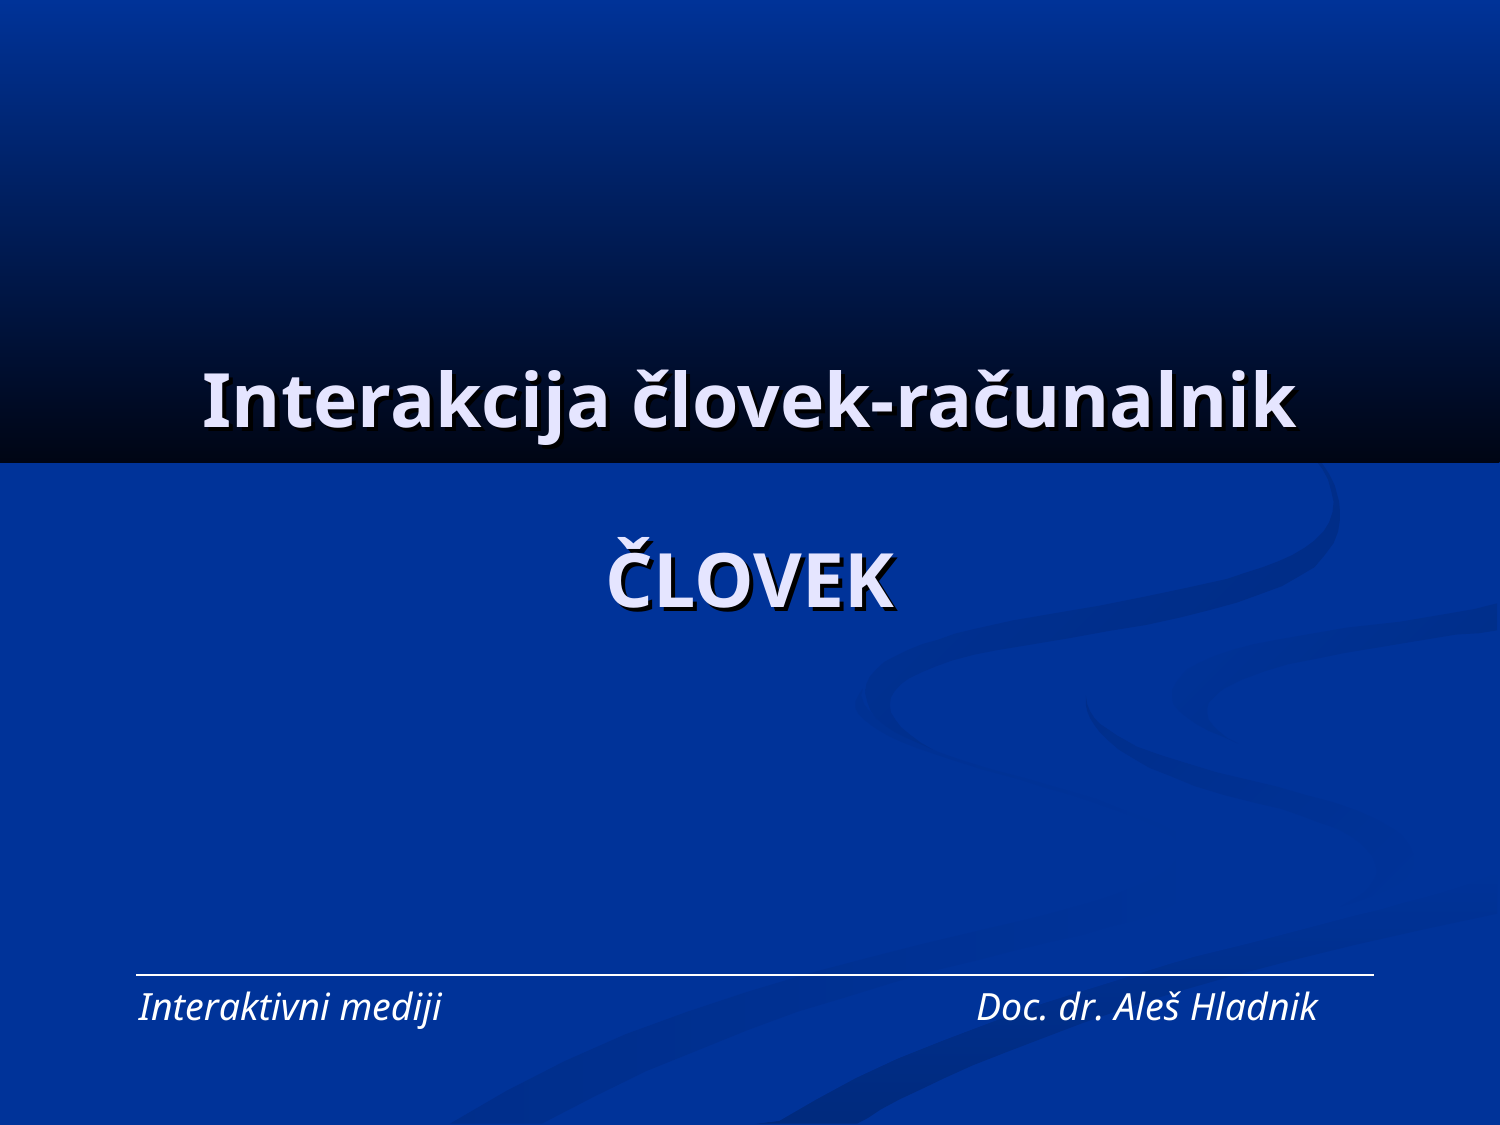

# Interakcija človek-računalnik ČLOVEK
Interaktivni mediji		 	 Doc. dr. Aleš Hladnik